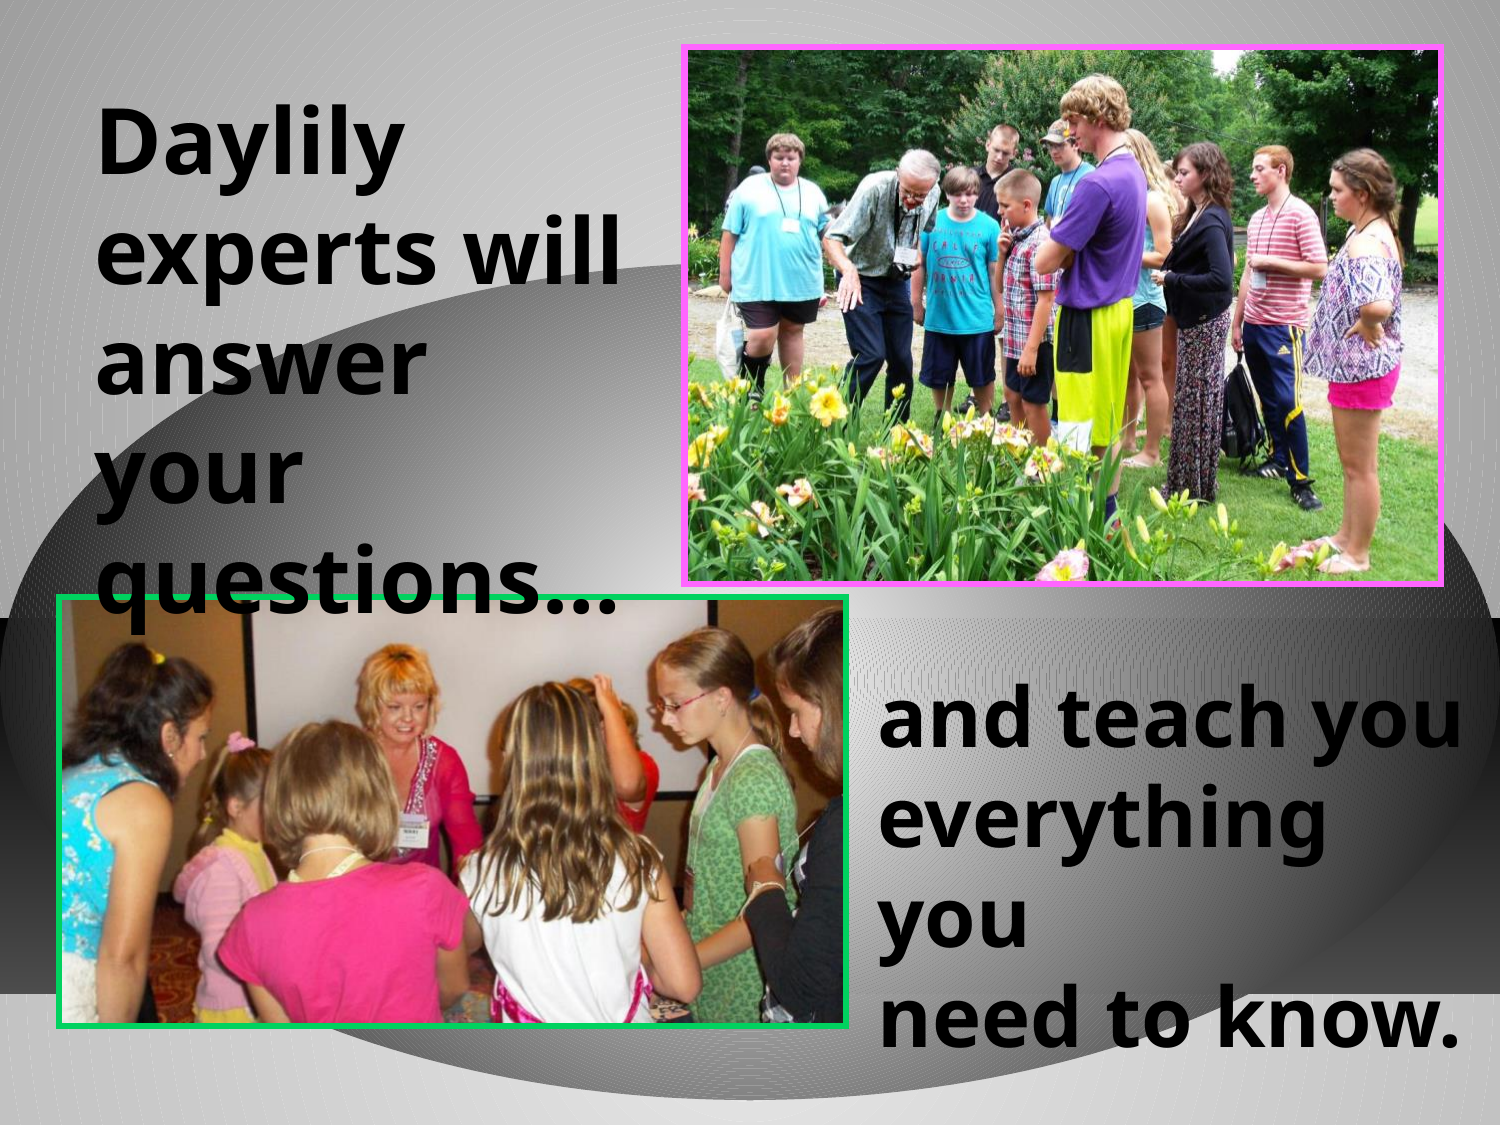

Daylily experts will answer your questions…
and teach you
everything you
need to know.